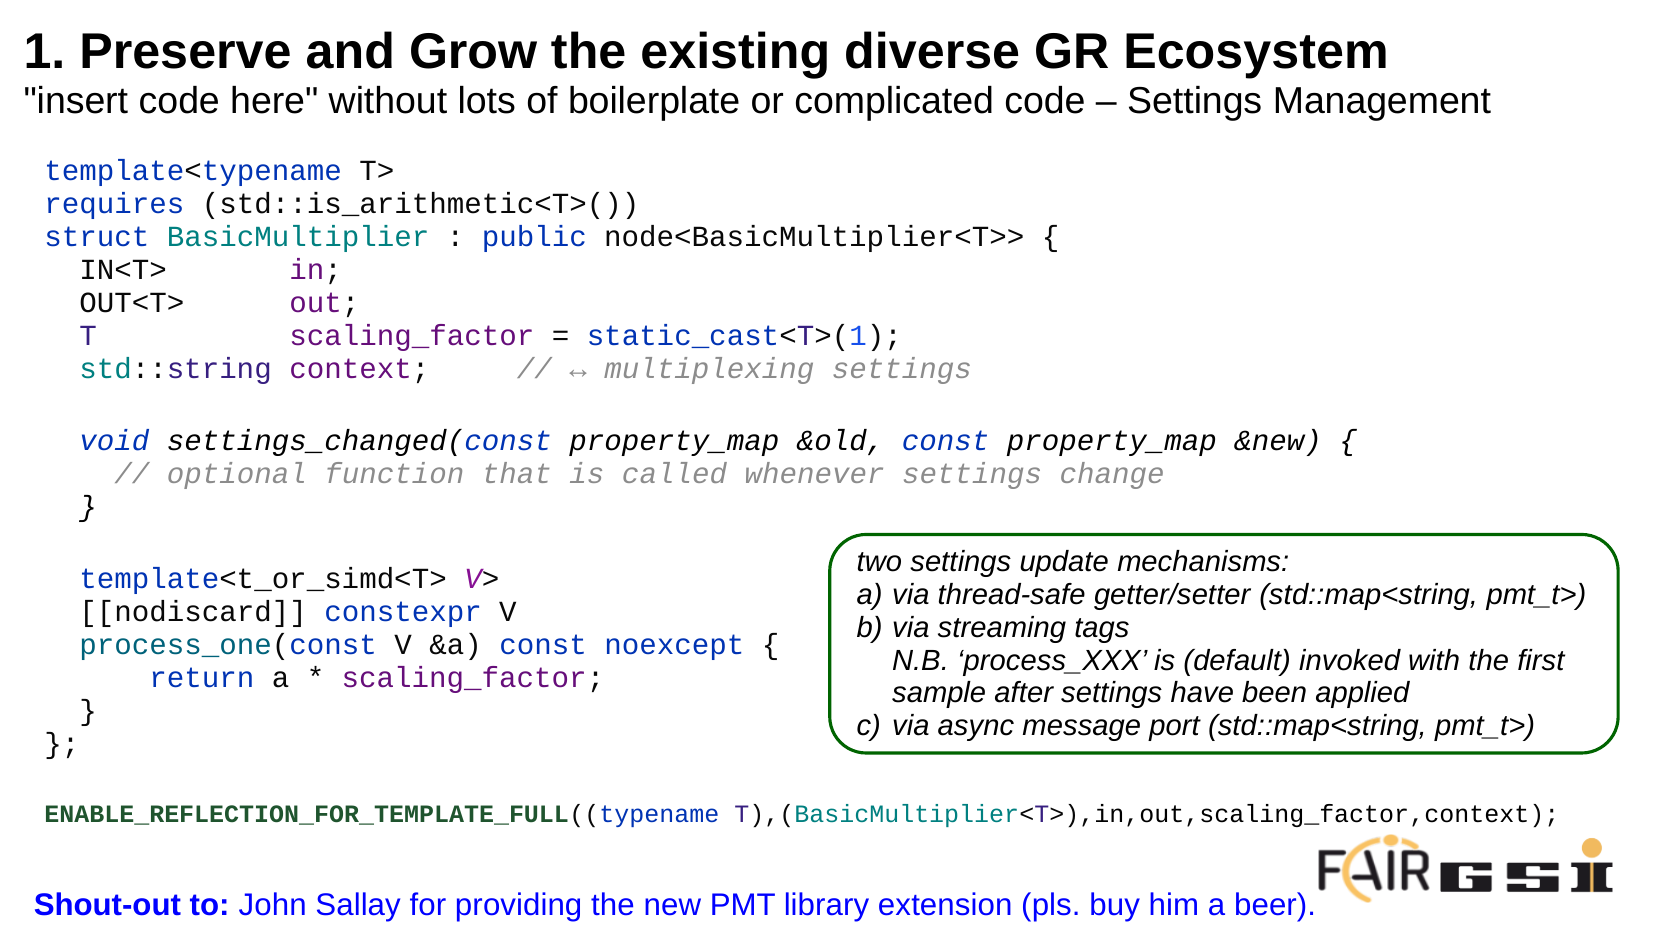

# 1. Preserve and Grow the existing diverse GR Ecosystem "insert code here" without lots of boilerplate or complicated code – Settings Management
template<typename T>
requires (std::is_arithmetic<T>())
struct BasicMultiplier : public node<BasicMultiplier<T>> {
 IN<T> in;
 OUT<T> out;
 T scaling_factor = static_cast<T>(1);
 std::string context; // ↔ multiplexing settings
 void settings_changed(const property_map &old, const property_map &new) {
 // optional function that is called whenever settings change
 }
 template<t_or_simd<T> V>
 [[nodiscard]] constexpr V
 process_one(const V &a) const noexcept {
 return a * scaling_factor;
 }
};
ENABLE_REFLECTION_FOR_TEMPLATE_FULL((typename T),(BasicMultiplier<T>),in,out,scaling_factor,context);
two settings update mechanisms:
via thread-safe getter/setter (std::map<string, pmt_t>)
via streaming tags
N.B. ‘process_XXX’ is (default) invoked with the first sample after settings have been applied
via async message port (std::map<string, pmt_t>)
Shout-out to: John Sallay for providing the new PMT library extension (pls. buy him a beer).